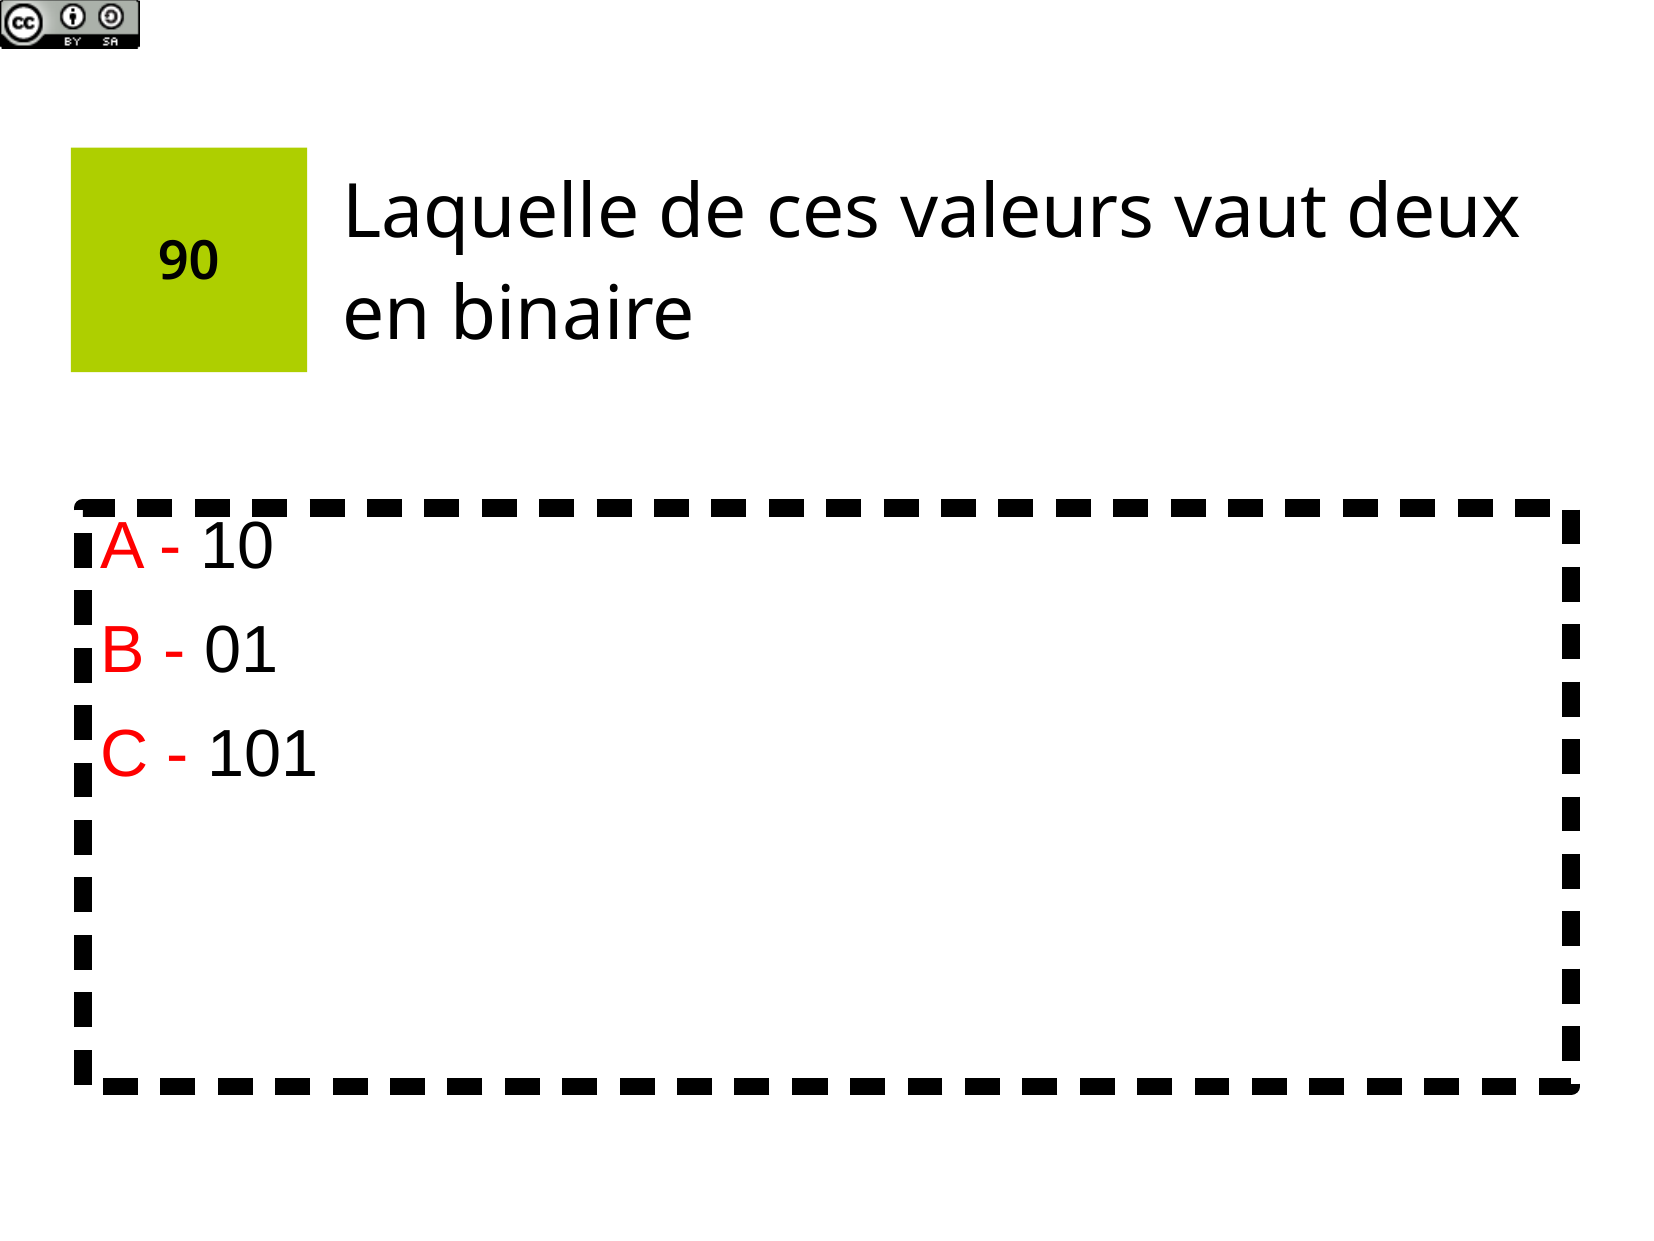

# Laquelle de ces valeurs vaut deux en binaire
90
10
01
101